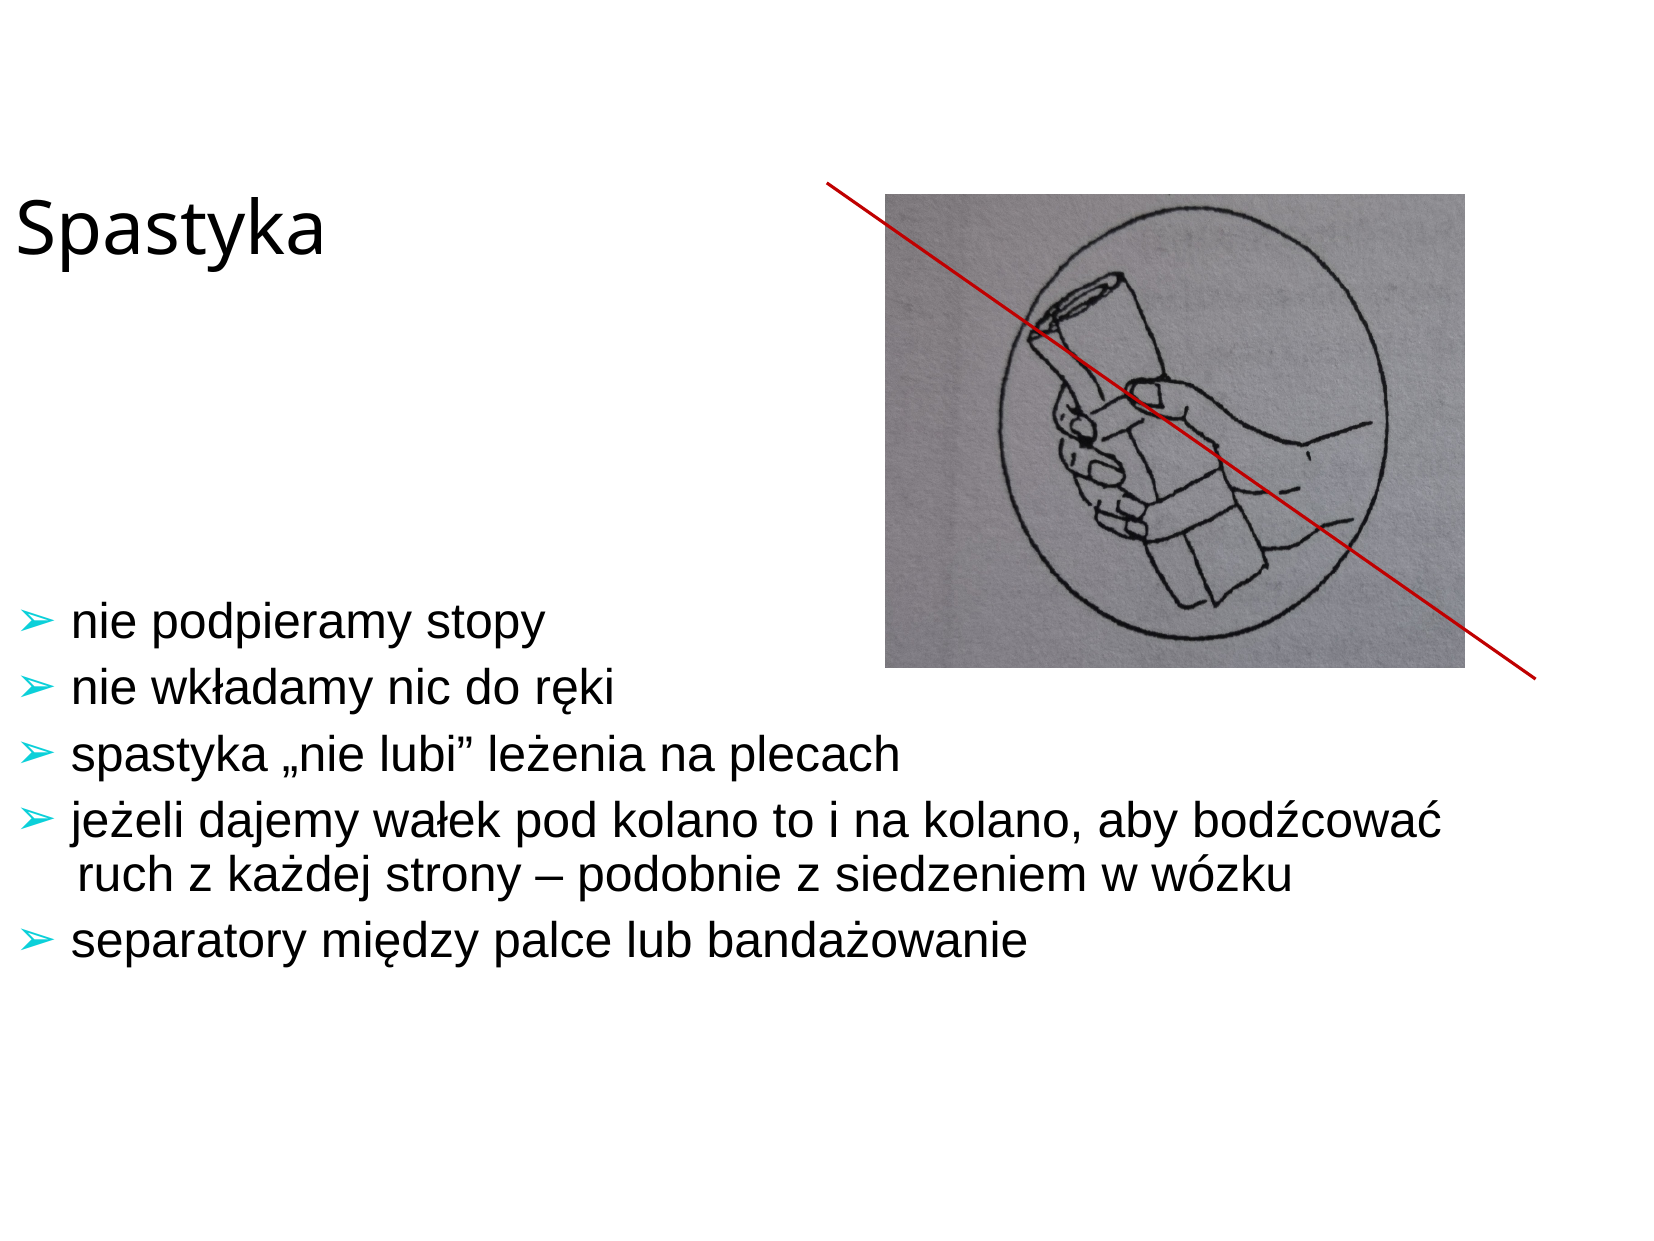

# Spastyka
 nie podpieramy stopy
 nie wkładamy nic do ręki
 spastyka „nie lubi” leżenia na plecach
 jeżeli dajemy wałek pod kolano to i na kolano, aby bodźcować ruch z każdej strony – podobnie z siedzeniem w wózku
 separatory między palce lub bandażowanie